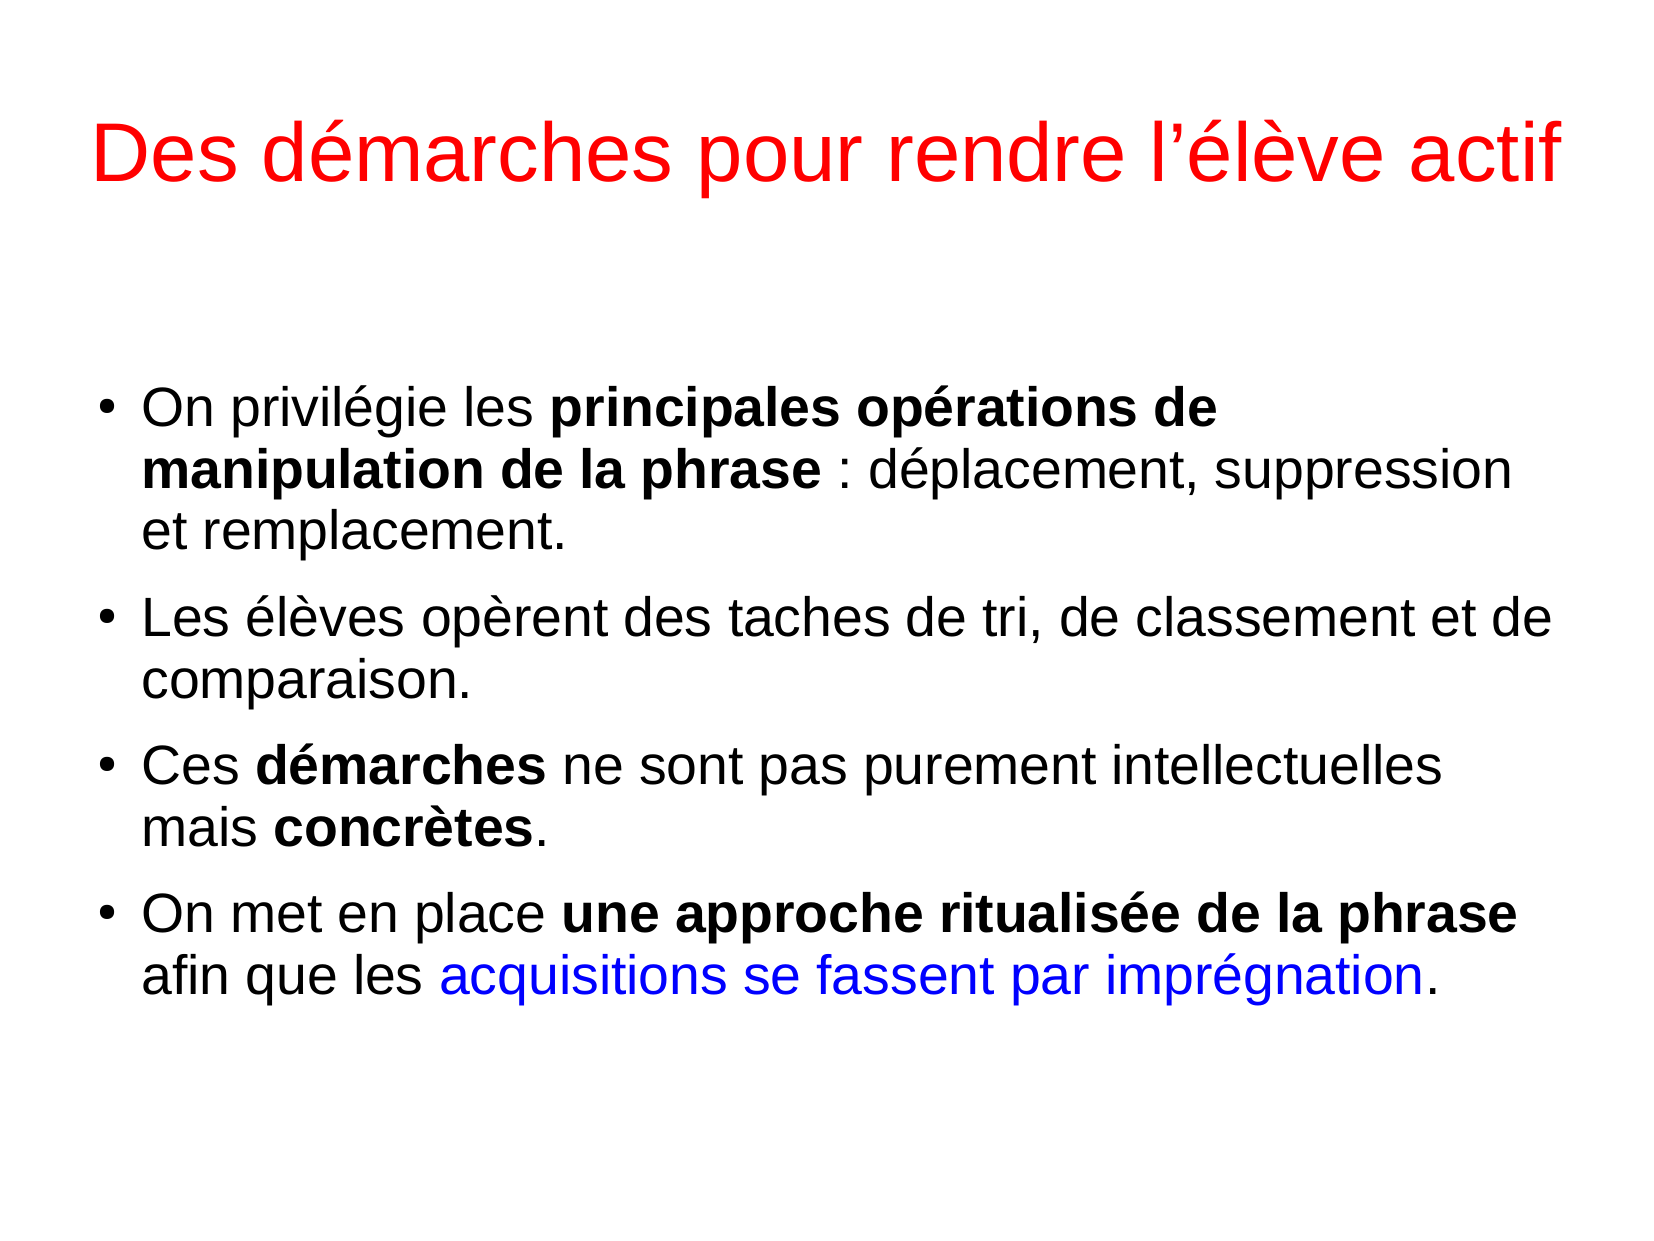

# Des démarches pour rendre l’élève actif
On privilégie les principales opérations de manipulation de la phrase : déplacement, suppression et remplacement.
Les élèves opèrent des taches de tri, de classement et de comparaison.
Ces démarches ne sont pas purement intellectuelles mais concrètes.
On met en place une approche ritualisée de la phrase afin que les acquisitions se fassent par imprégnation.